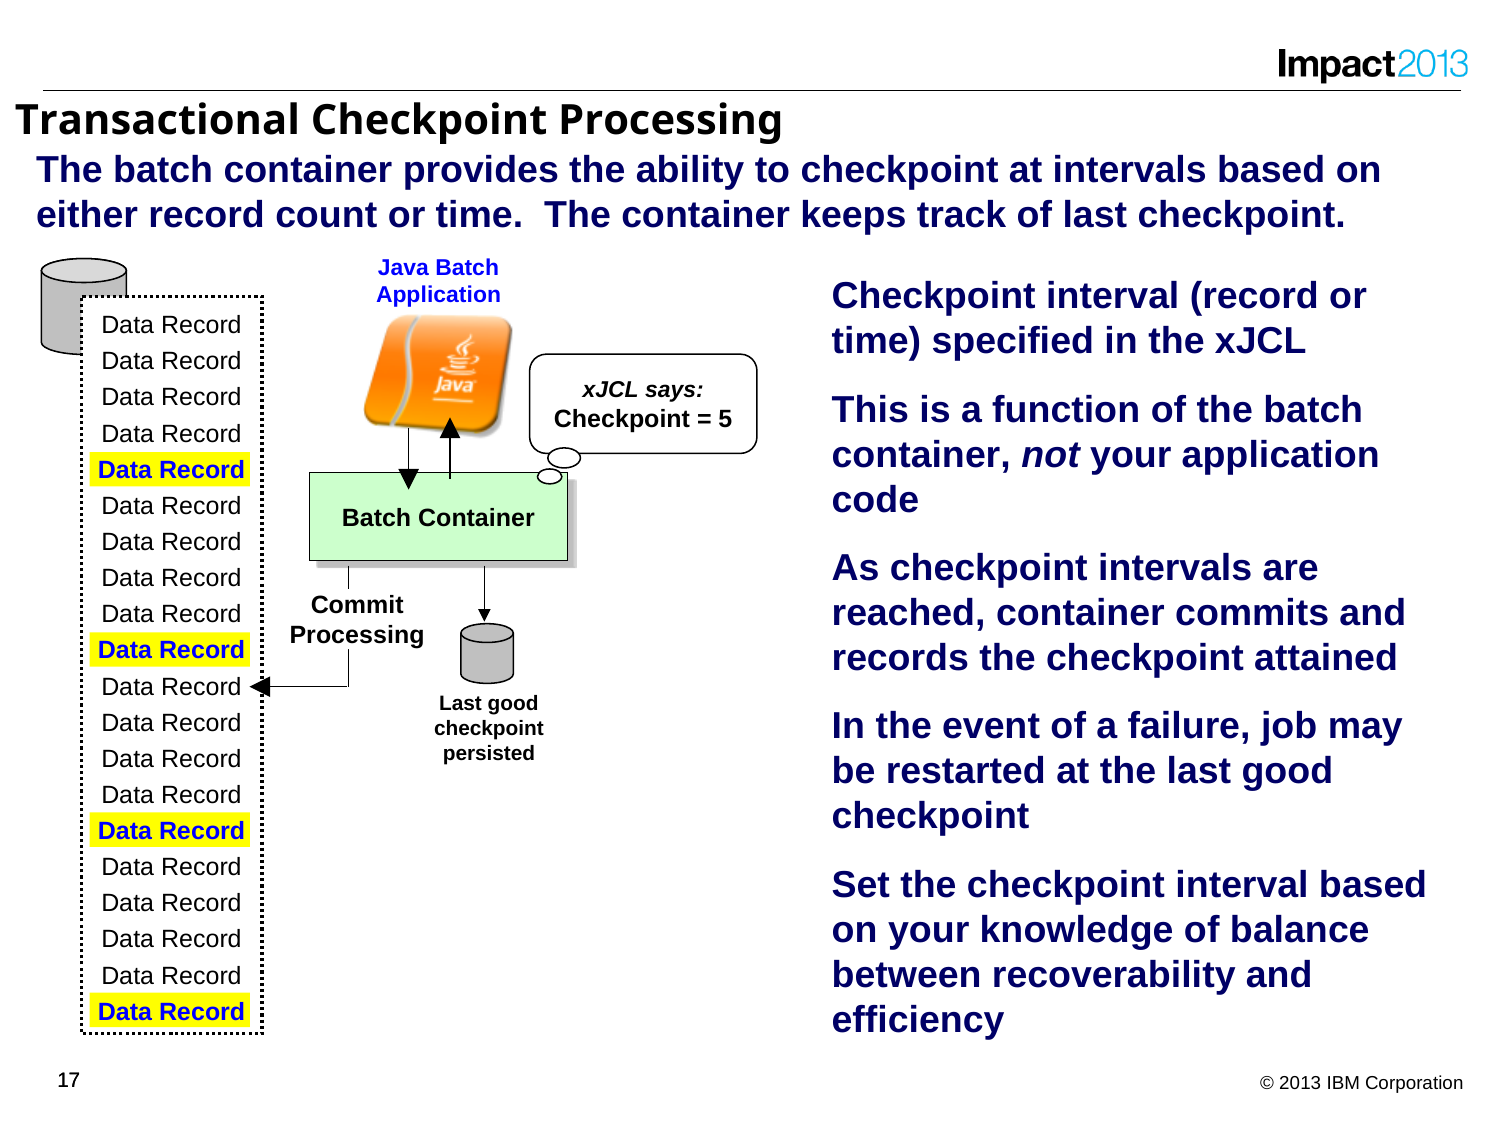

Transactional Checkpoint Processing
The batch container provides the ability to checkpoint at intervals based on either record count or time. The container keeps track of last checkpoint.
Java Batch Application
Checkpoint interval (record or time) specified in the xJCL
This is a function of the batch container, not your application code
As checkpoint intervals are reached, container commits and records the checkpoint attained
In the event of a failure, job may be restarted at the last good checkpoint
Set the checkpoint interval based on your knowledge of balance between recoverability and efficiency
Data Record
Data Record
Data Record
Data Record
Data Record
Data Record
Data Record
Data Record
Data Record
Data Record
Data Record
Data Record
Data Record
Data Record
Data Record
Data Record
Data Record
Data Record
Data Record
Data Record
xJCL says:
Checkpoint = 5
Batch Container
Commit Processing
Last good checkpoint persisted